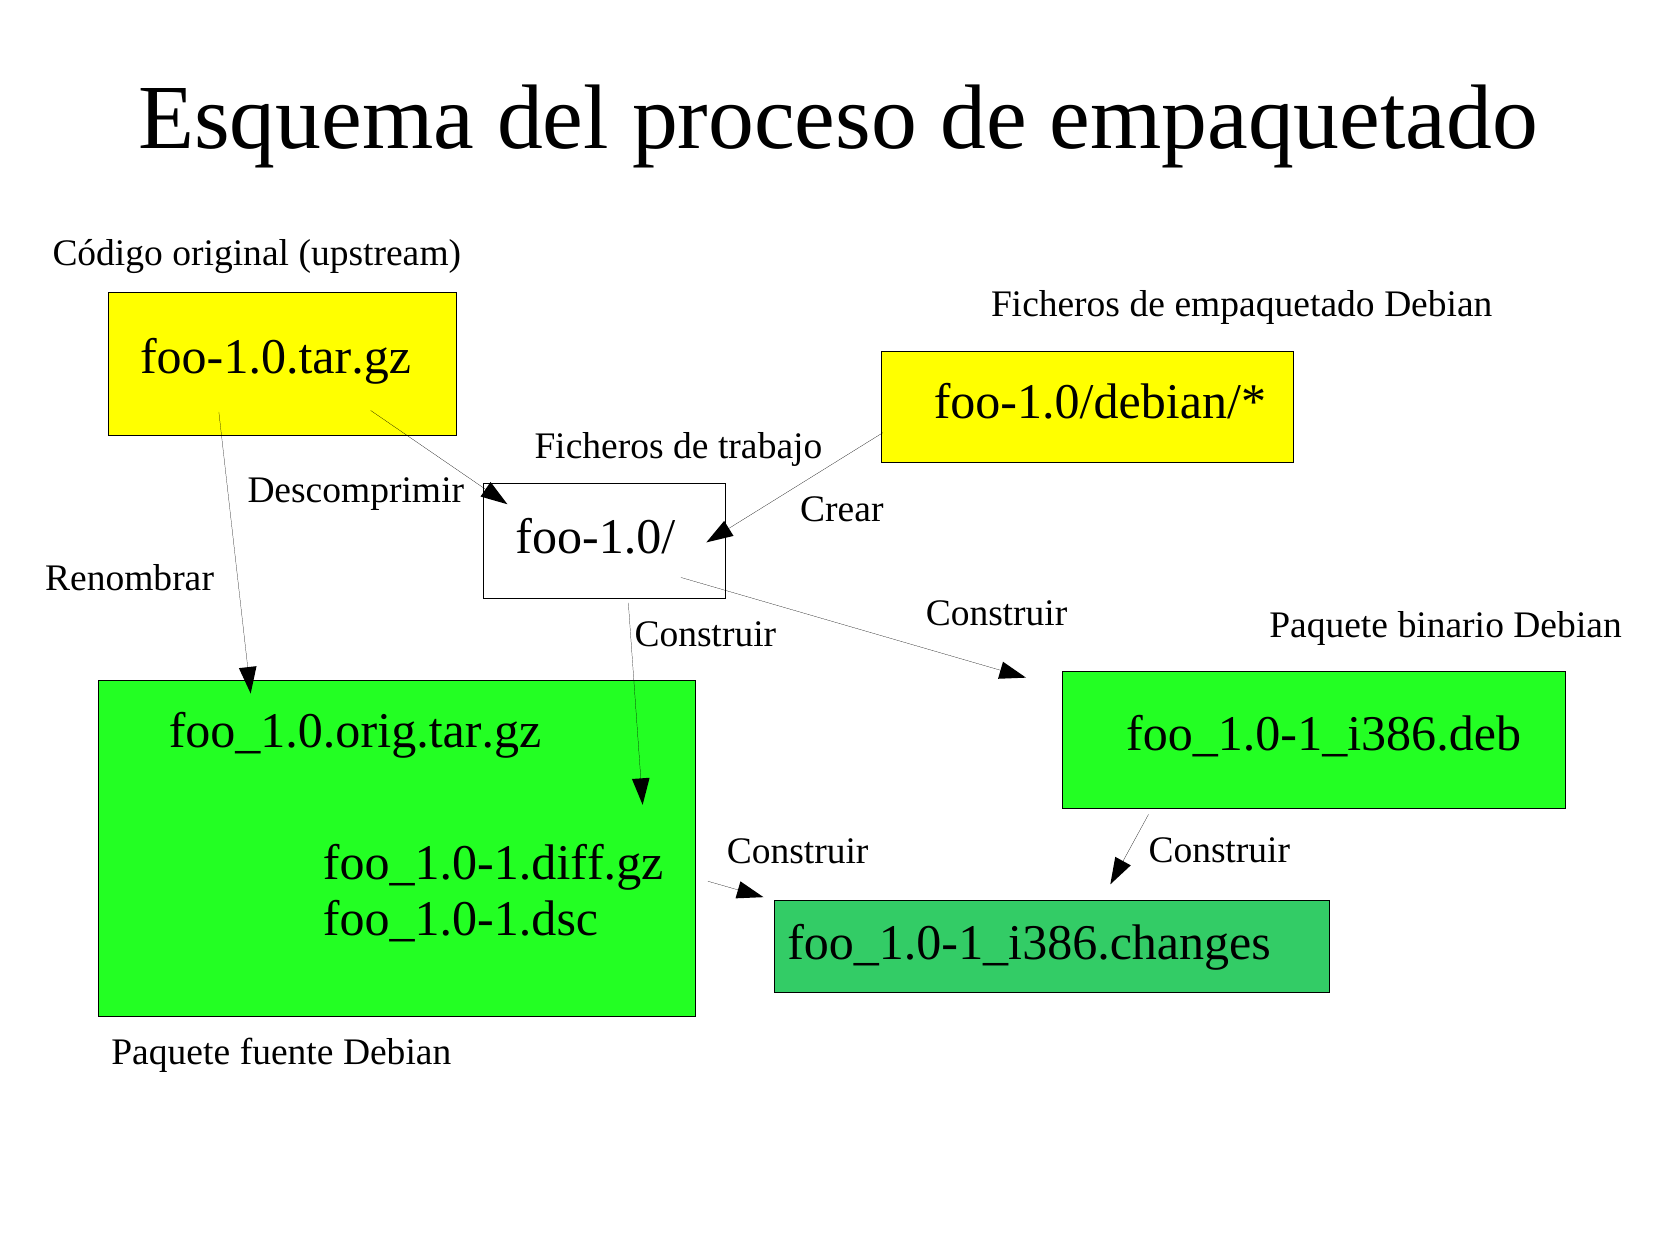

# Esquema del proceso de empaquetado
Código original (upstream)
Ficheros de empaquetado Debian
foo-1.0.tar.gz
foo-1.0/debian/*
Ficheros de trabajo
Descomprimir
Crear
foo-1.0/
Renombrar
Construir
Paquete binario Debian
Construir
foo_1.0.orig.tar.gz
foo_1.0-1_i386.deb
Construir
Construir
foo_1.0-1.diff.gz
foo_1.0-1.dsc
foo_1.0-1_i386.changes
Paquete fuente Debian